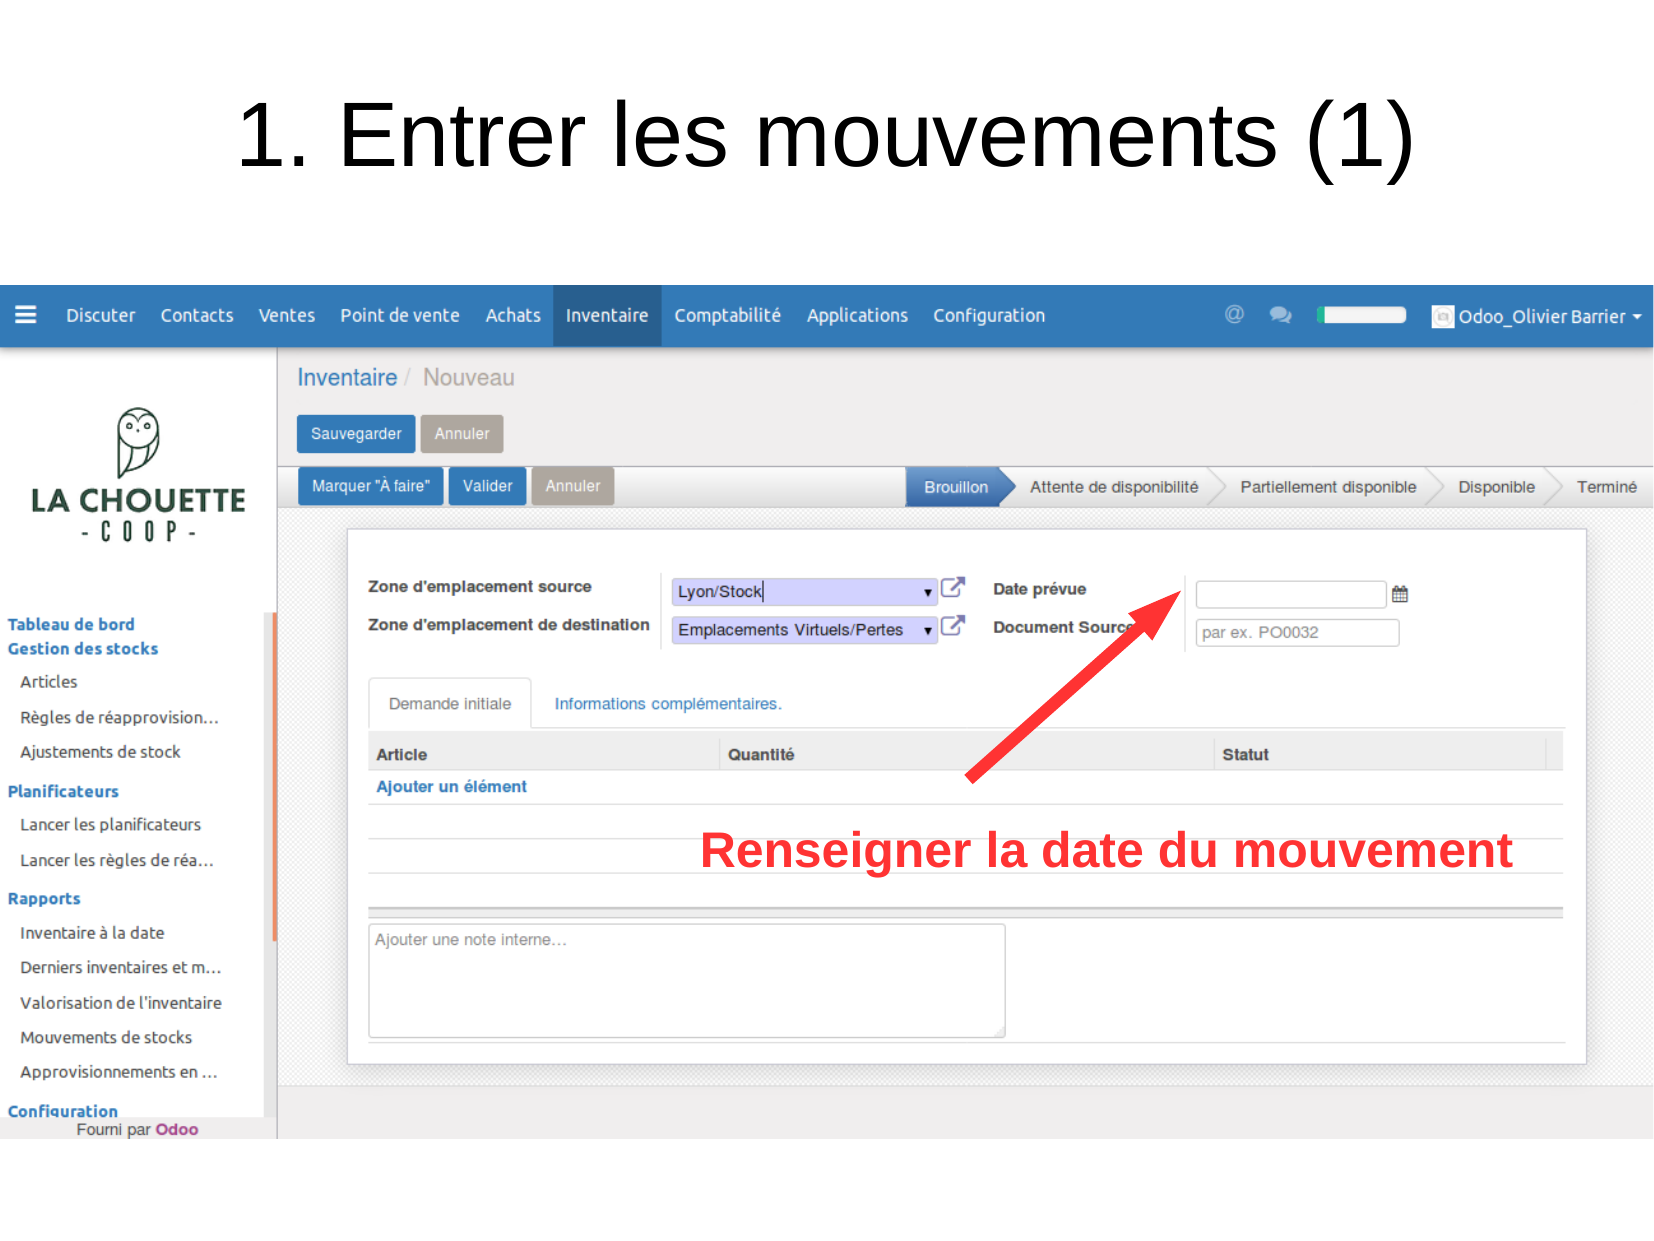

# 1. Entrer les mouvements (1)
Renseigner la date du mouvement